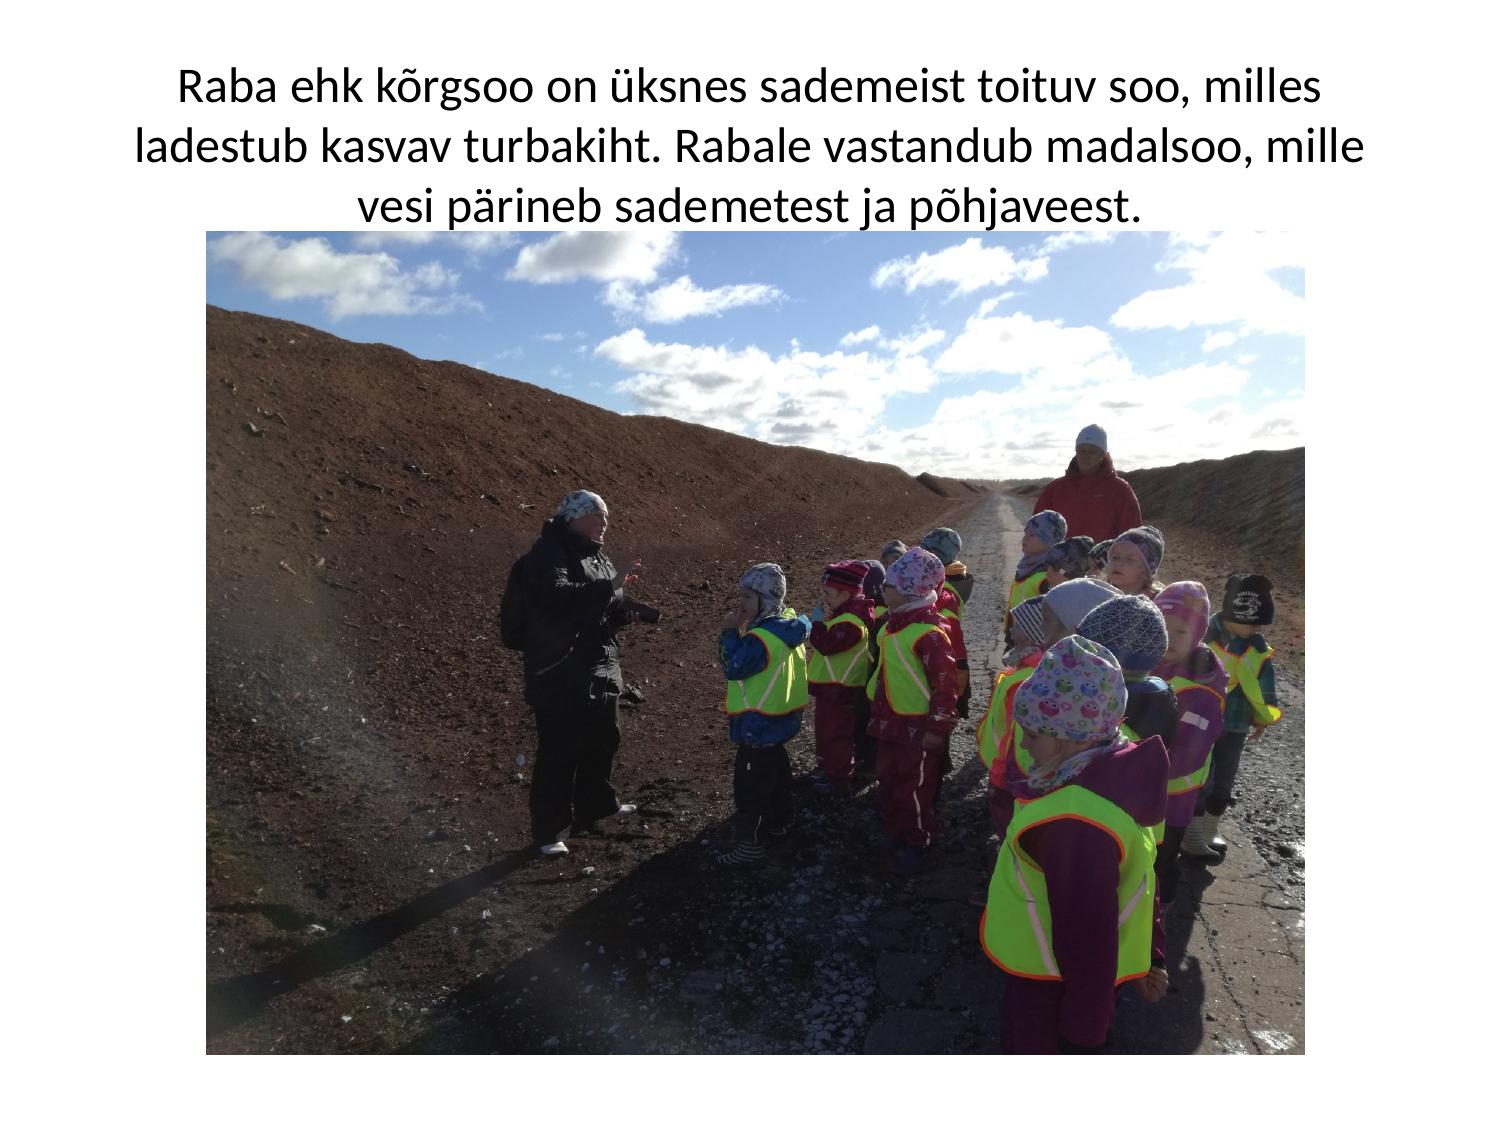

# Raba ehk kõrgsoo on üksnes sademeist toituv soo, milles ladestub kasvav turbakiht. Rabale vastandub madalsoo, mille vesi pärineb sademetest ja põhjaveest.